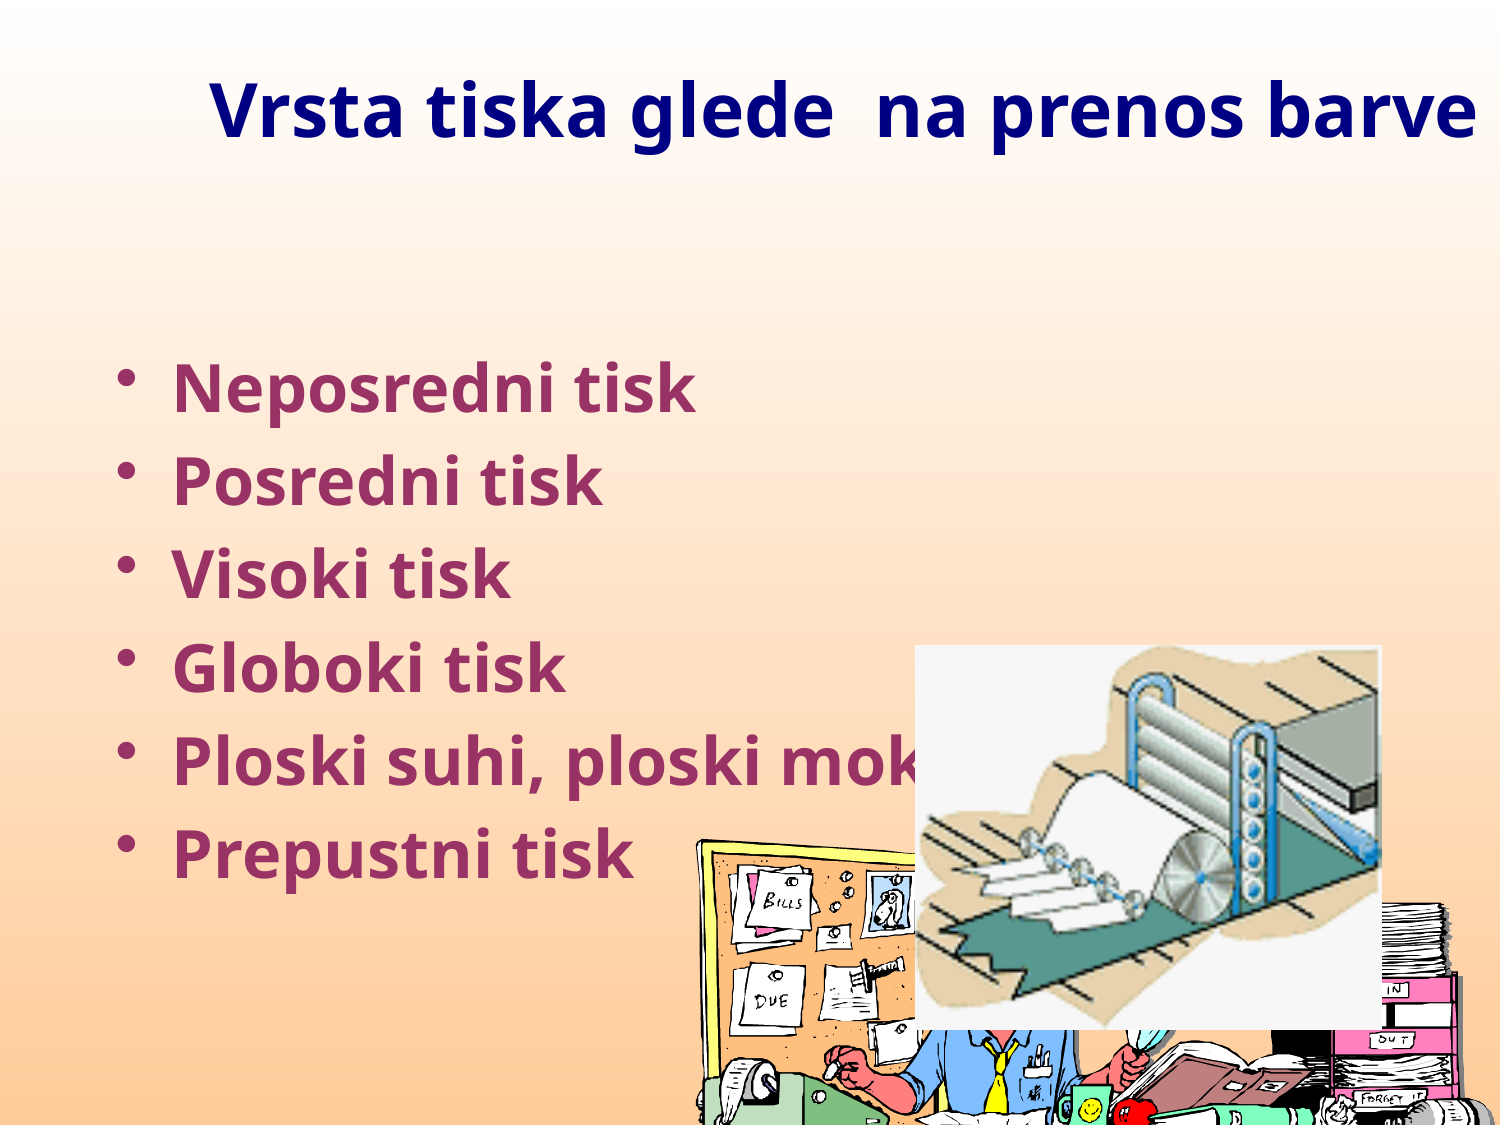

Vrsta tiska glede na prenos barve
# Neposredni tisk
Posredni tisk
Visoki tisk
Globoki tisk
Ploski suhi, ploski mokri
Prepustni tisk